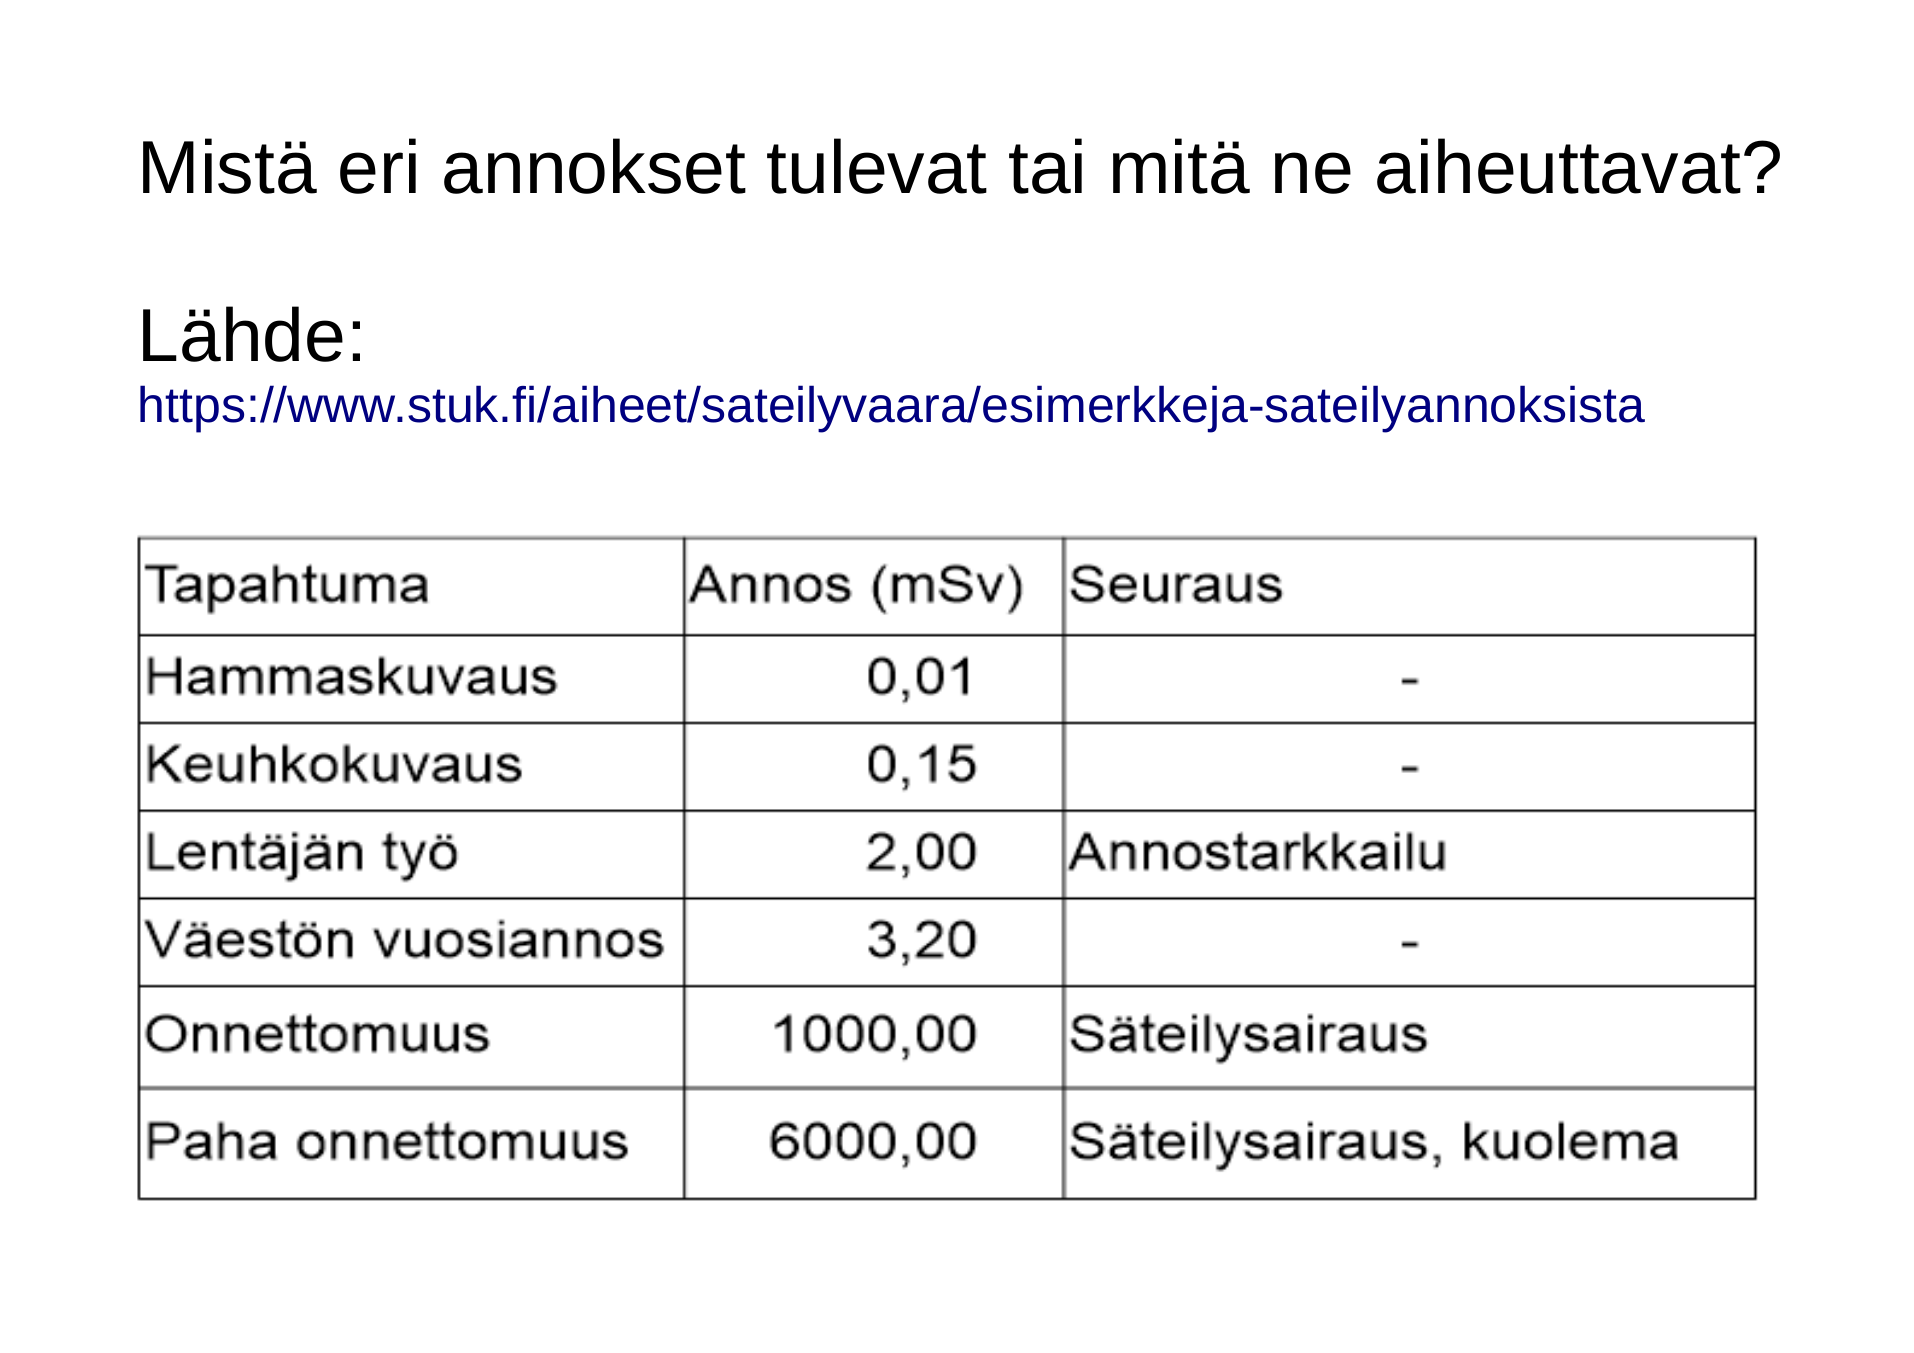

Mistä eri annokset tulevat tai mitä ne aiheuttavat?
Lähde: https://www.stuk.fi/aiheet/sateilyvaara/esimerkkeja-sateilyannoksista